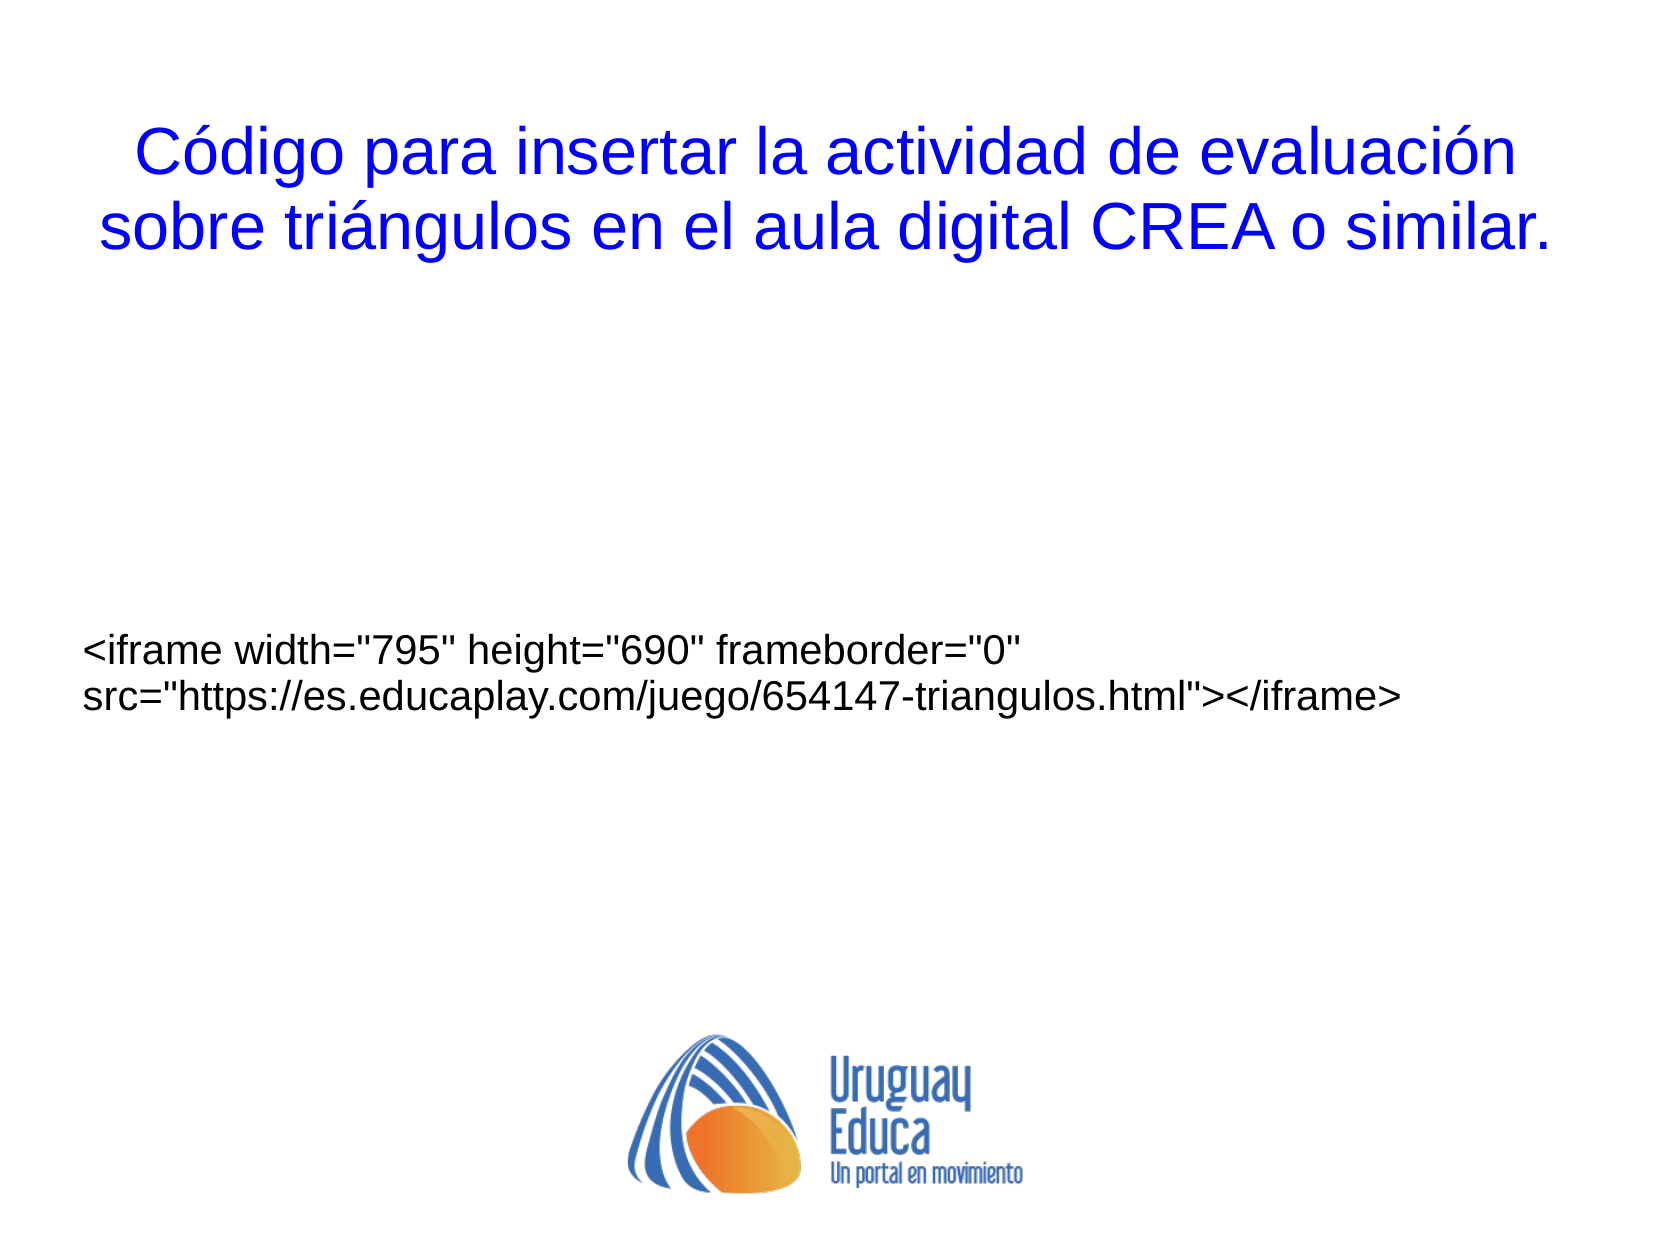

# Código para insertar la actividad de evaluación sobre triángulos en el aula digital CREA o similar.
<iframe width="795" height="690" frameborder="0" src="https://es.educaplay.com/juego/654147-triangulos.html"></iframe>